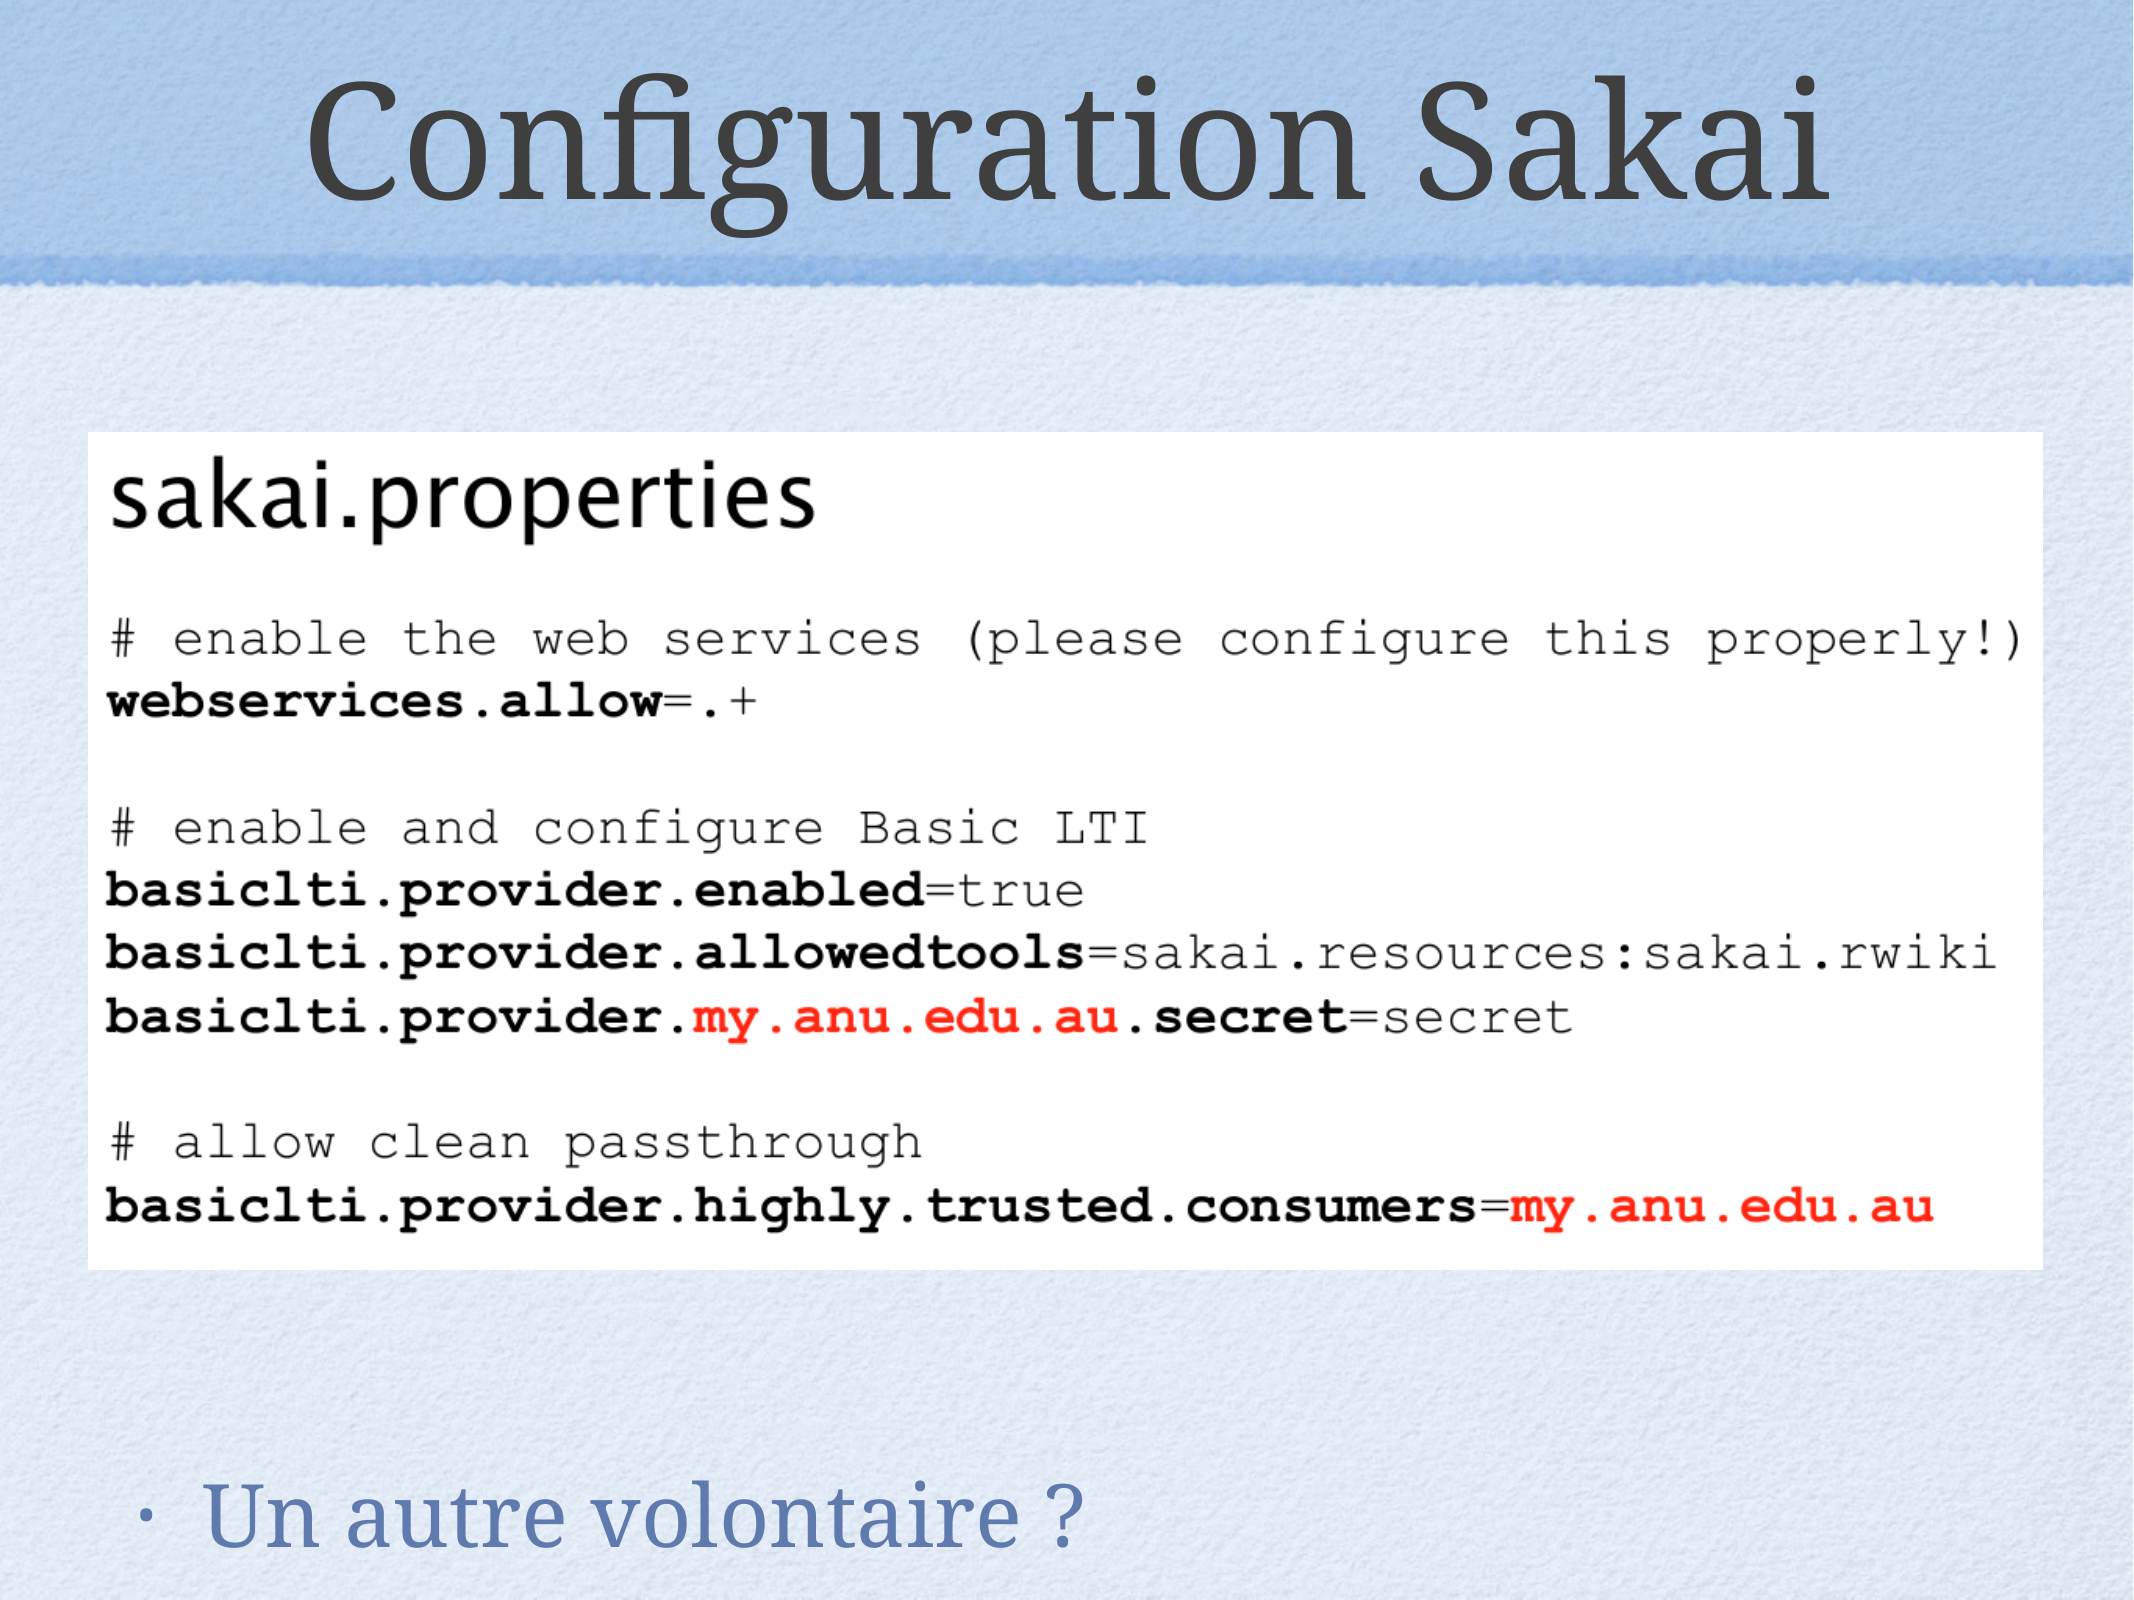

# Configuration Sakai
Un autre volontaire ?